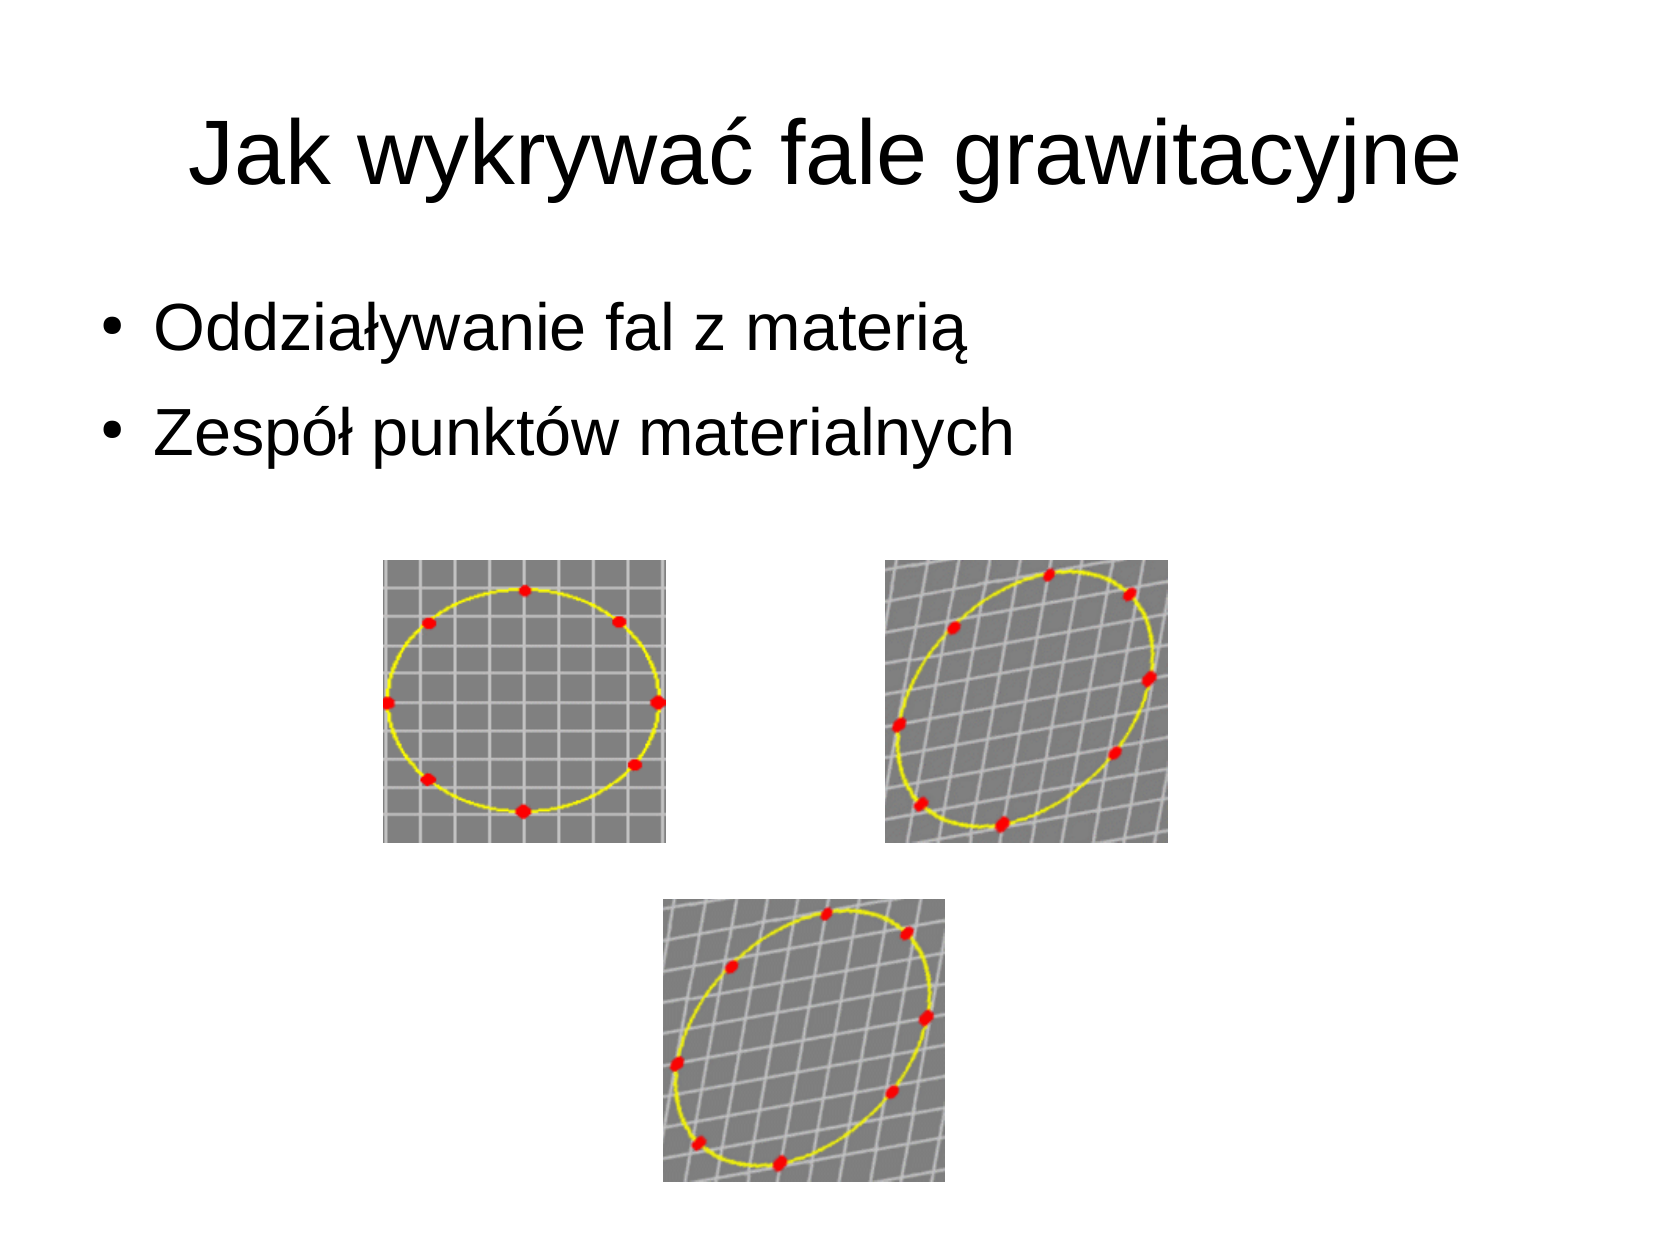

# Jak wykrywać fale grawitacyjne
Oddziaływanie fal z materią
Zespół punktów materialnych